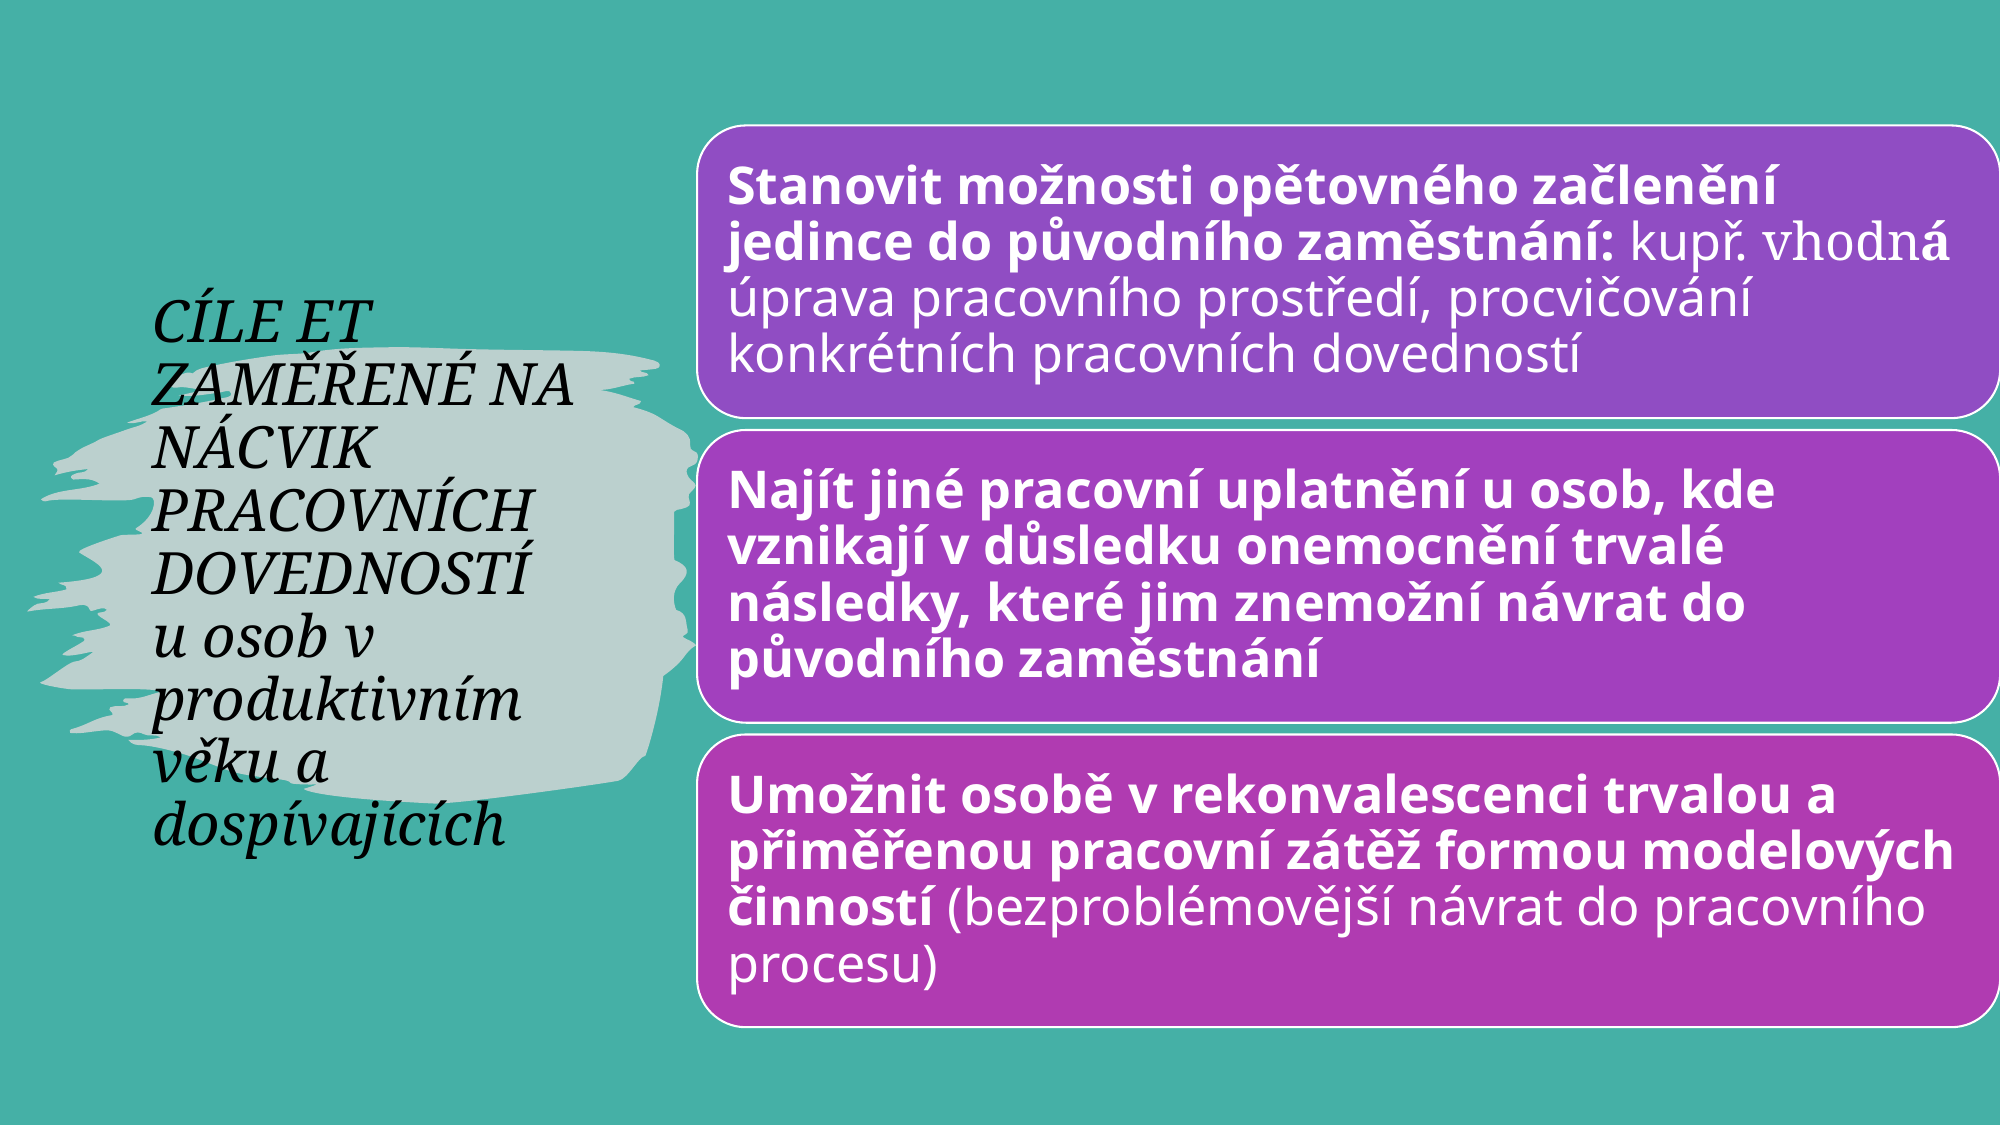

Stanovit možnosti opětovného začlenění jedince do původního zaměstnání: kupř. vhodná úprava pracovního prostředí, procvičování konkrétních pracovních dovedností
Najít jiné pracovní uplatnění u osob, kde vznikají v důsledku onemocnění trvalé následky, které jim znemožní návrat do původního zaměstnání
Umožnit osobě v rekonvalescenci trvalou a přiměřenou pracovní zátěž formou modelových činností (bezproblémovější návrat do pracovního procesu)
# CÍLE ET ZAMĚŘENÉ NA NÁCVIK PRACOVNÍCH DOVEDNOSTÍ u osob v produktivním věku a dospívajících